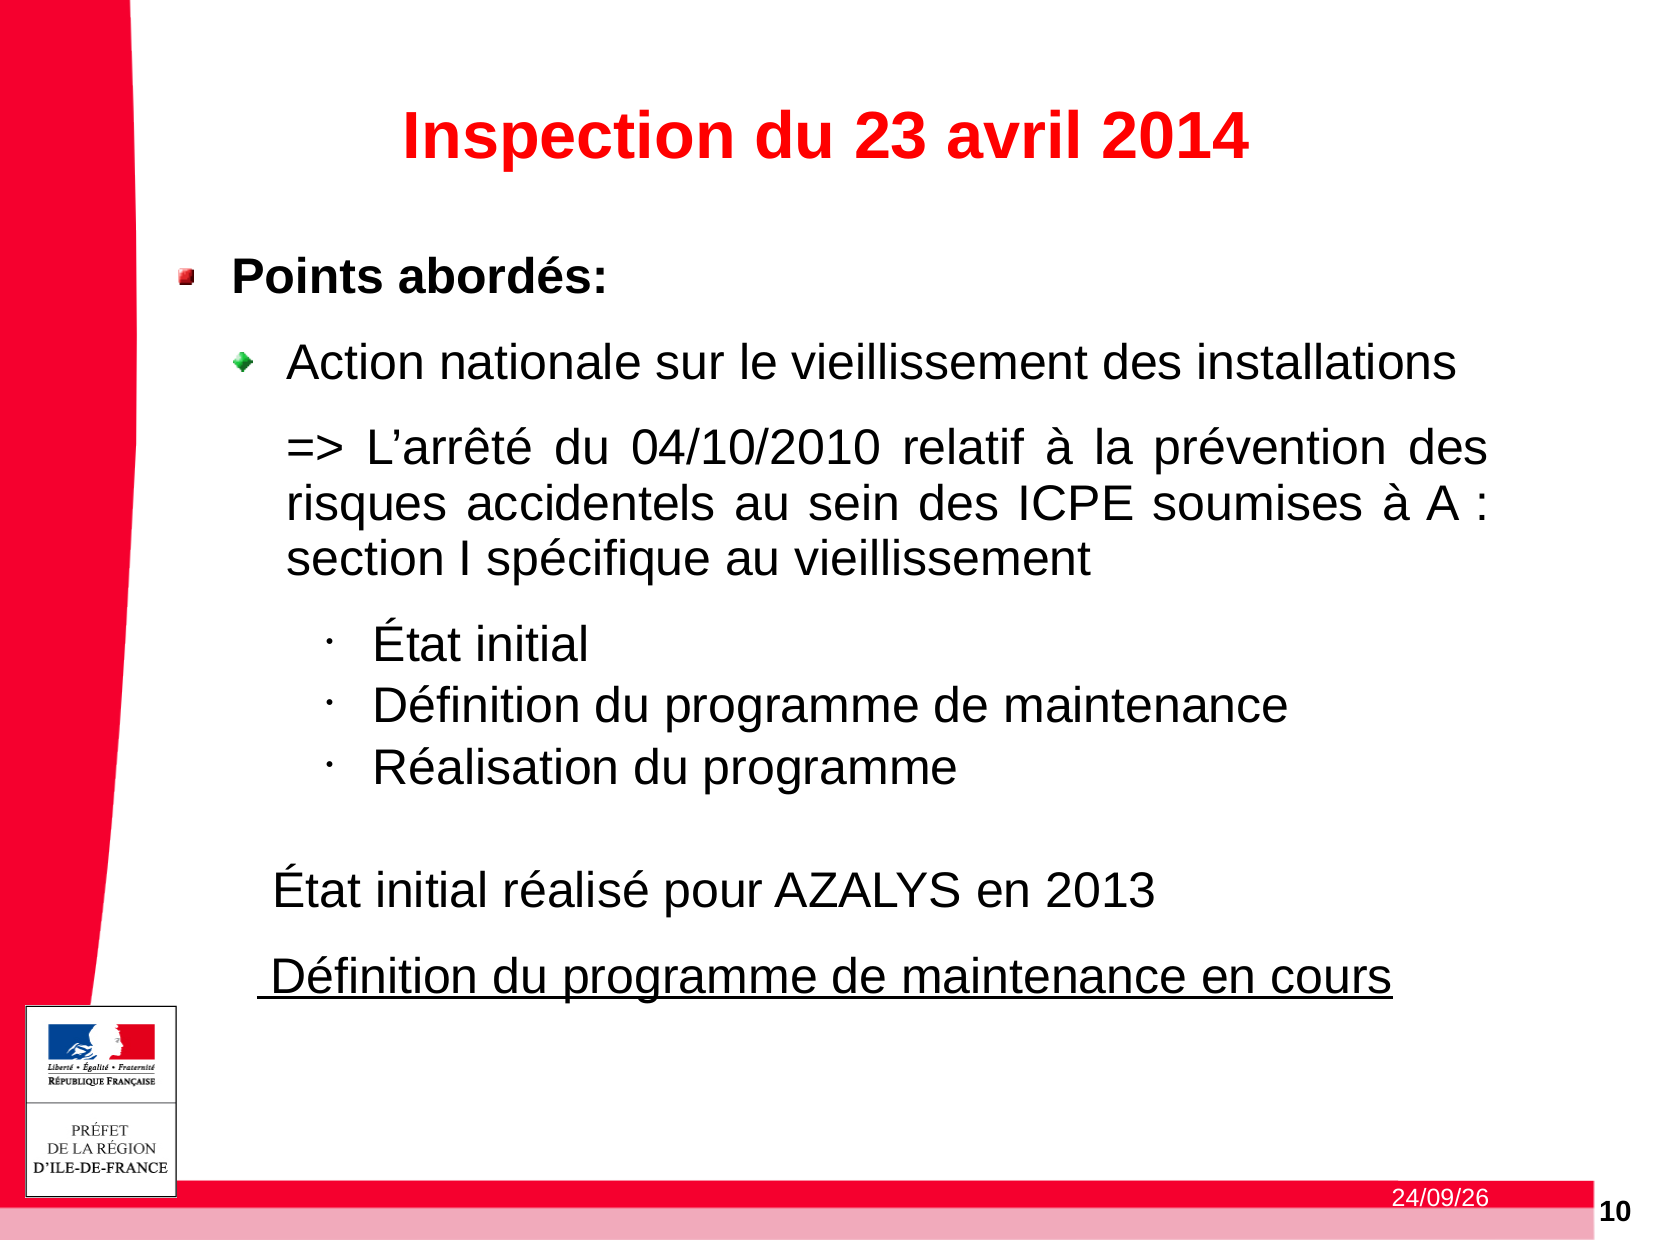

# Inspection du 23 avril 2014
Points abordés:
Action nationale sur le vieillissement des installations
=> L’arrêté du 04/10/2010 relatif à la prévention des risques accidentels au sein des ICPE soumises à A : section I spécifique au vieillissement
État initial
Définition du programme de maintenance
Réalisation du programme
 État initial réalisé pour AZALYS en 2013
 Définition du programme de maintenance en cours
10